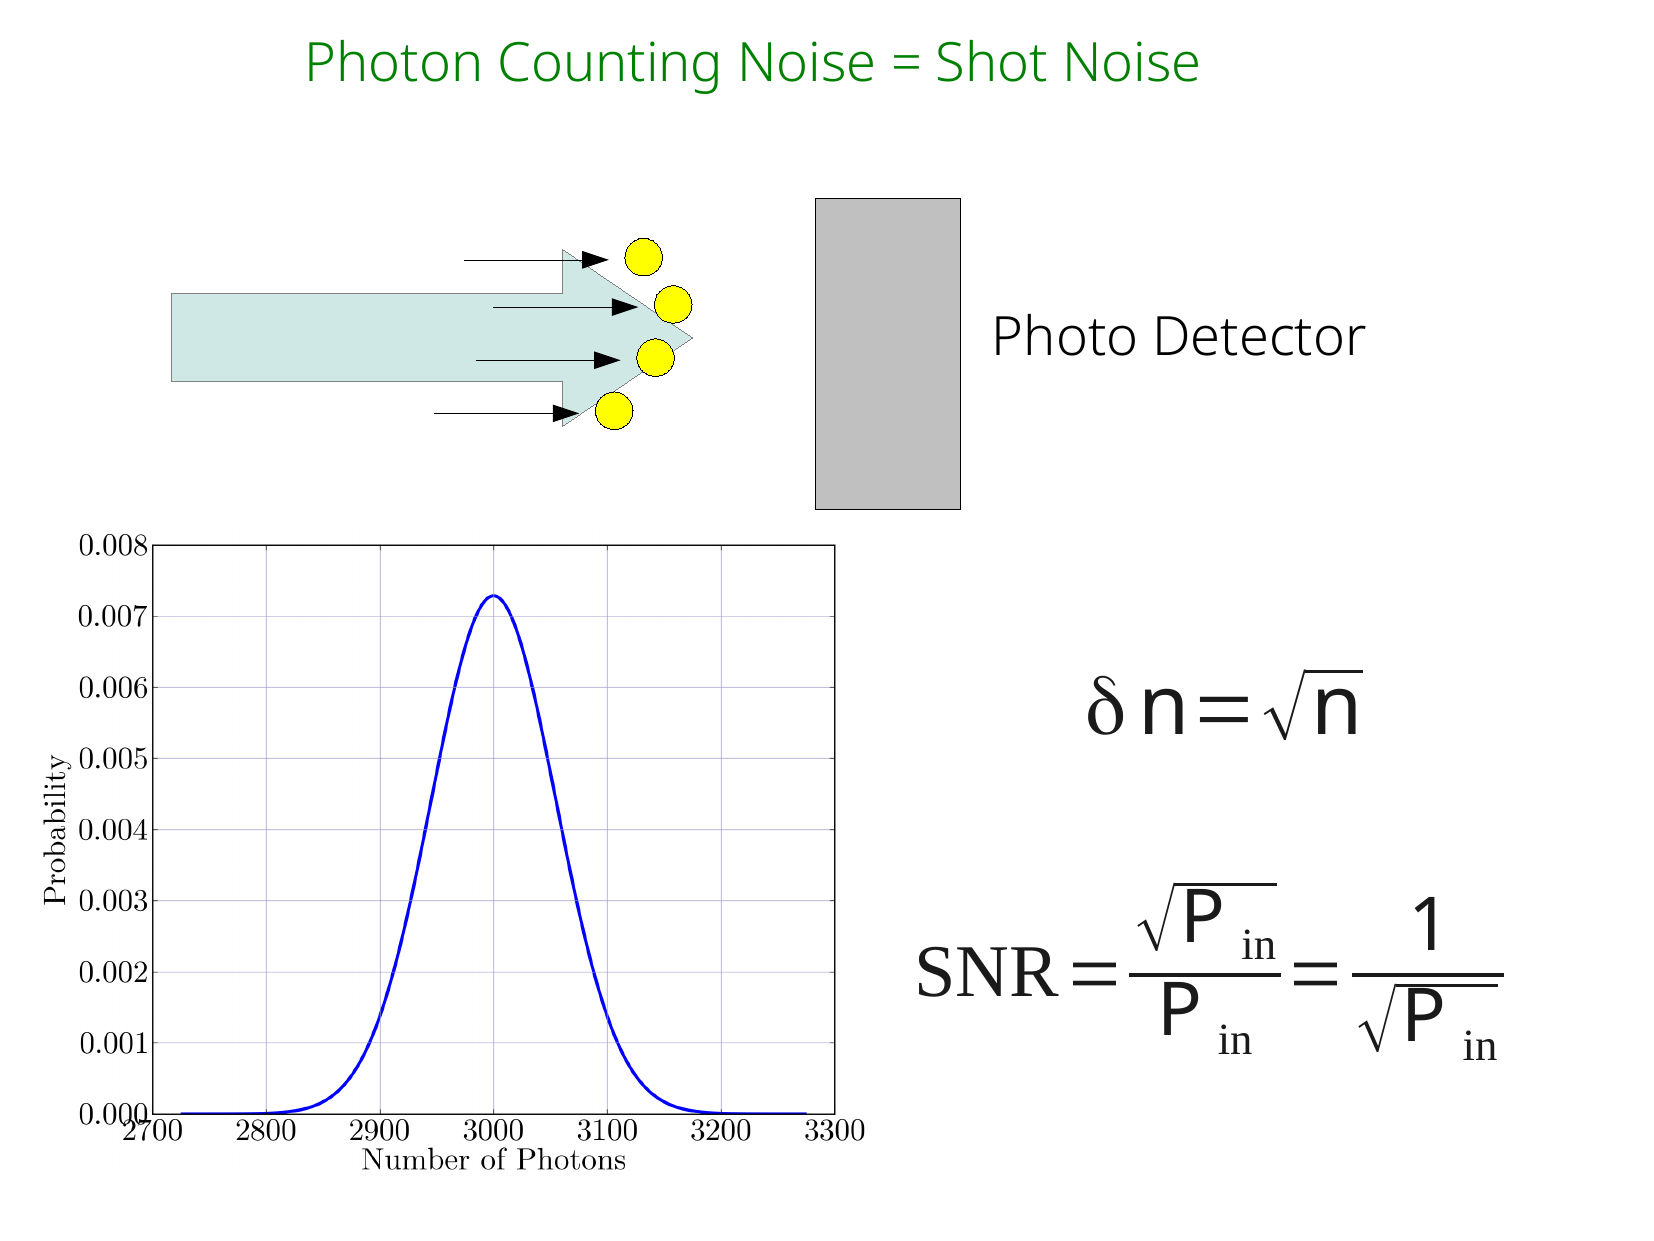

Photon Counting Noise = Shot Noise
Photo Detector